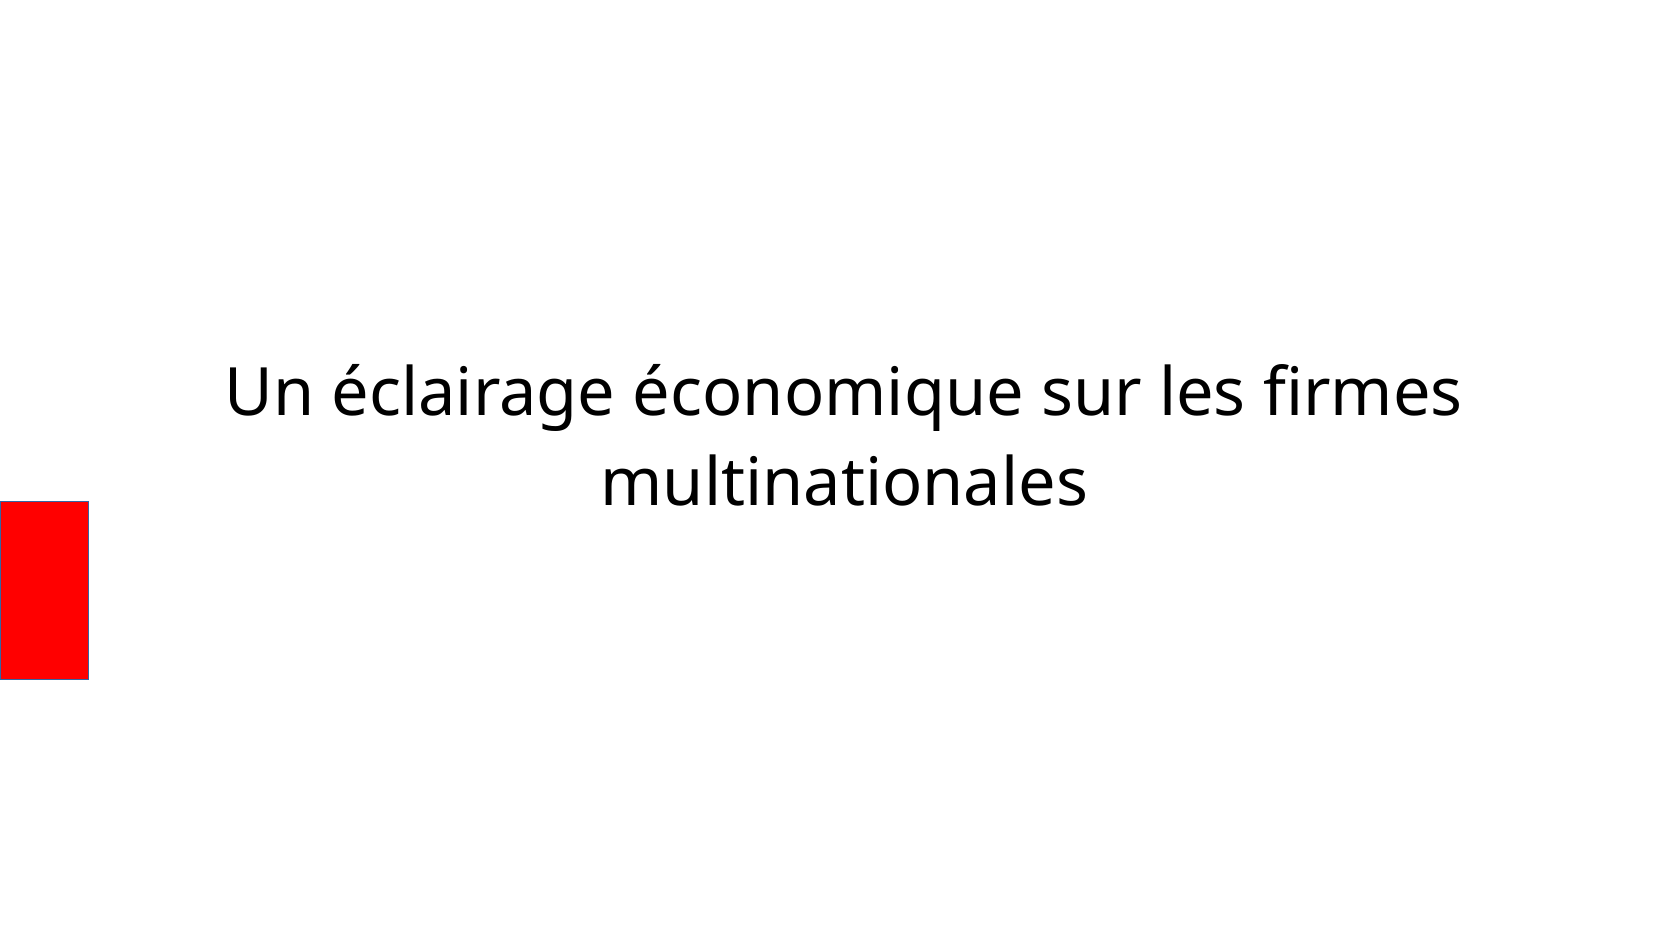

# Un éclairage économique sur les firmes multinationales